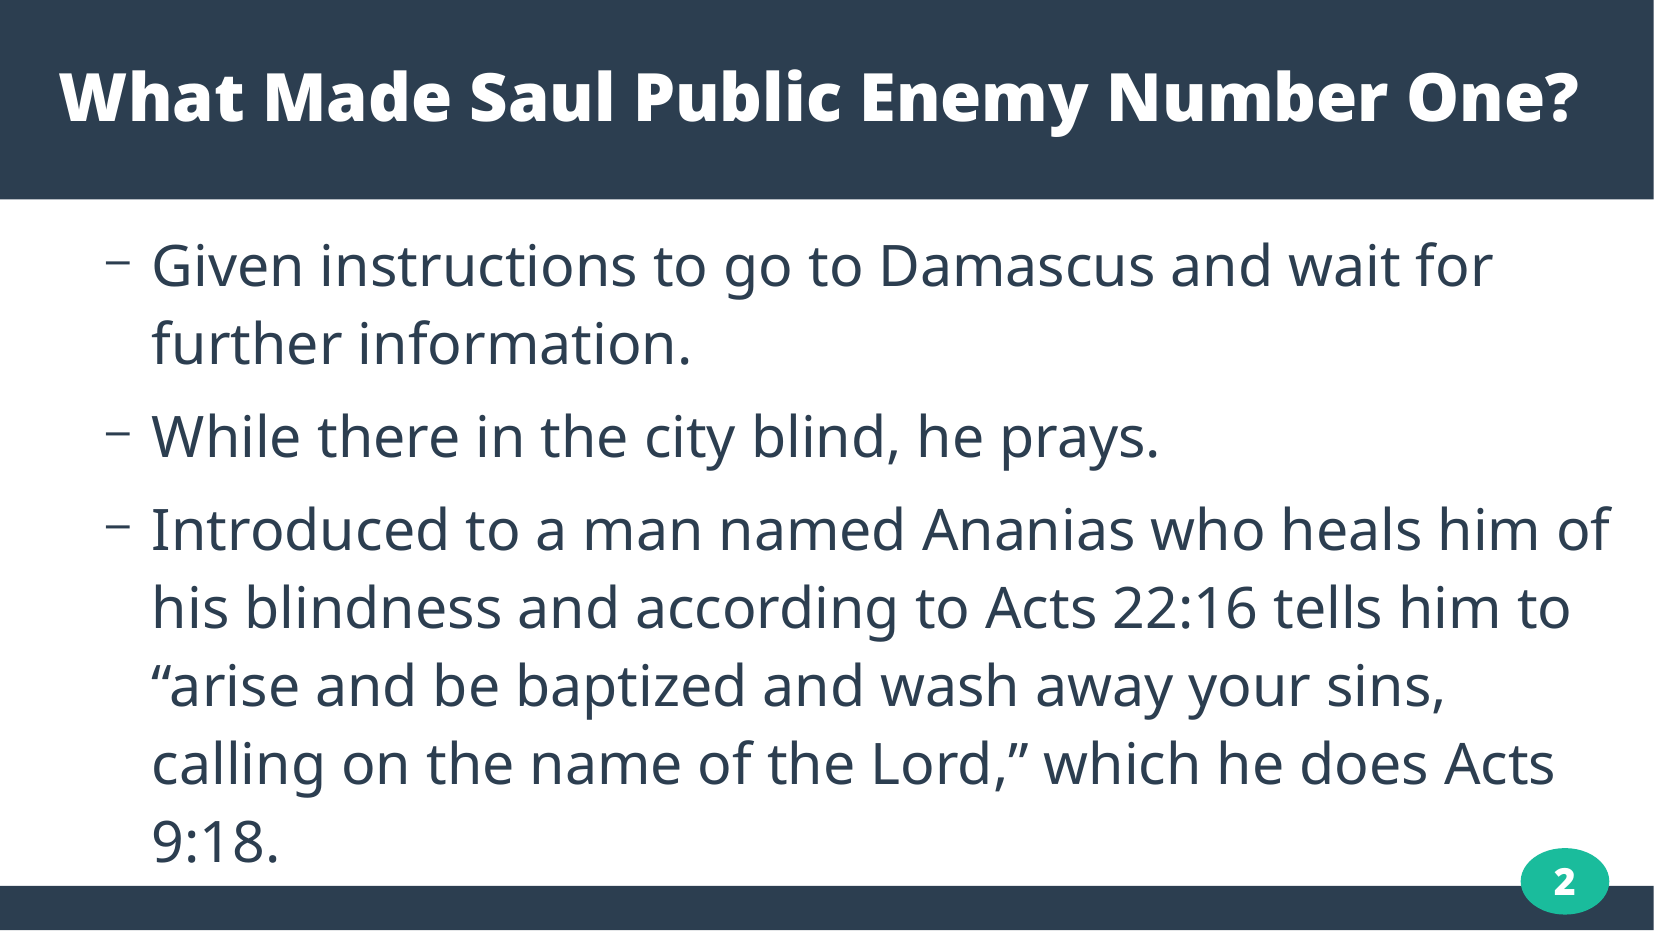

# What Made Saul Public Enemy Number One?
Given instructions to go to Damascus and wait for further information.
While there in the city blind, he prays.
Introduced to a man named Ananias who heals him of his blindness and according to Acts 22:16 tells him to “arise and be baptized and wash away your sins, calling on the name of the Lord,” which he does Acts 9:18.
2